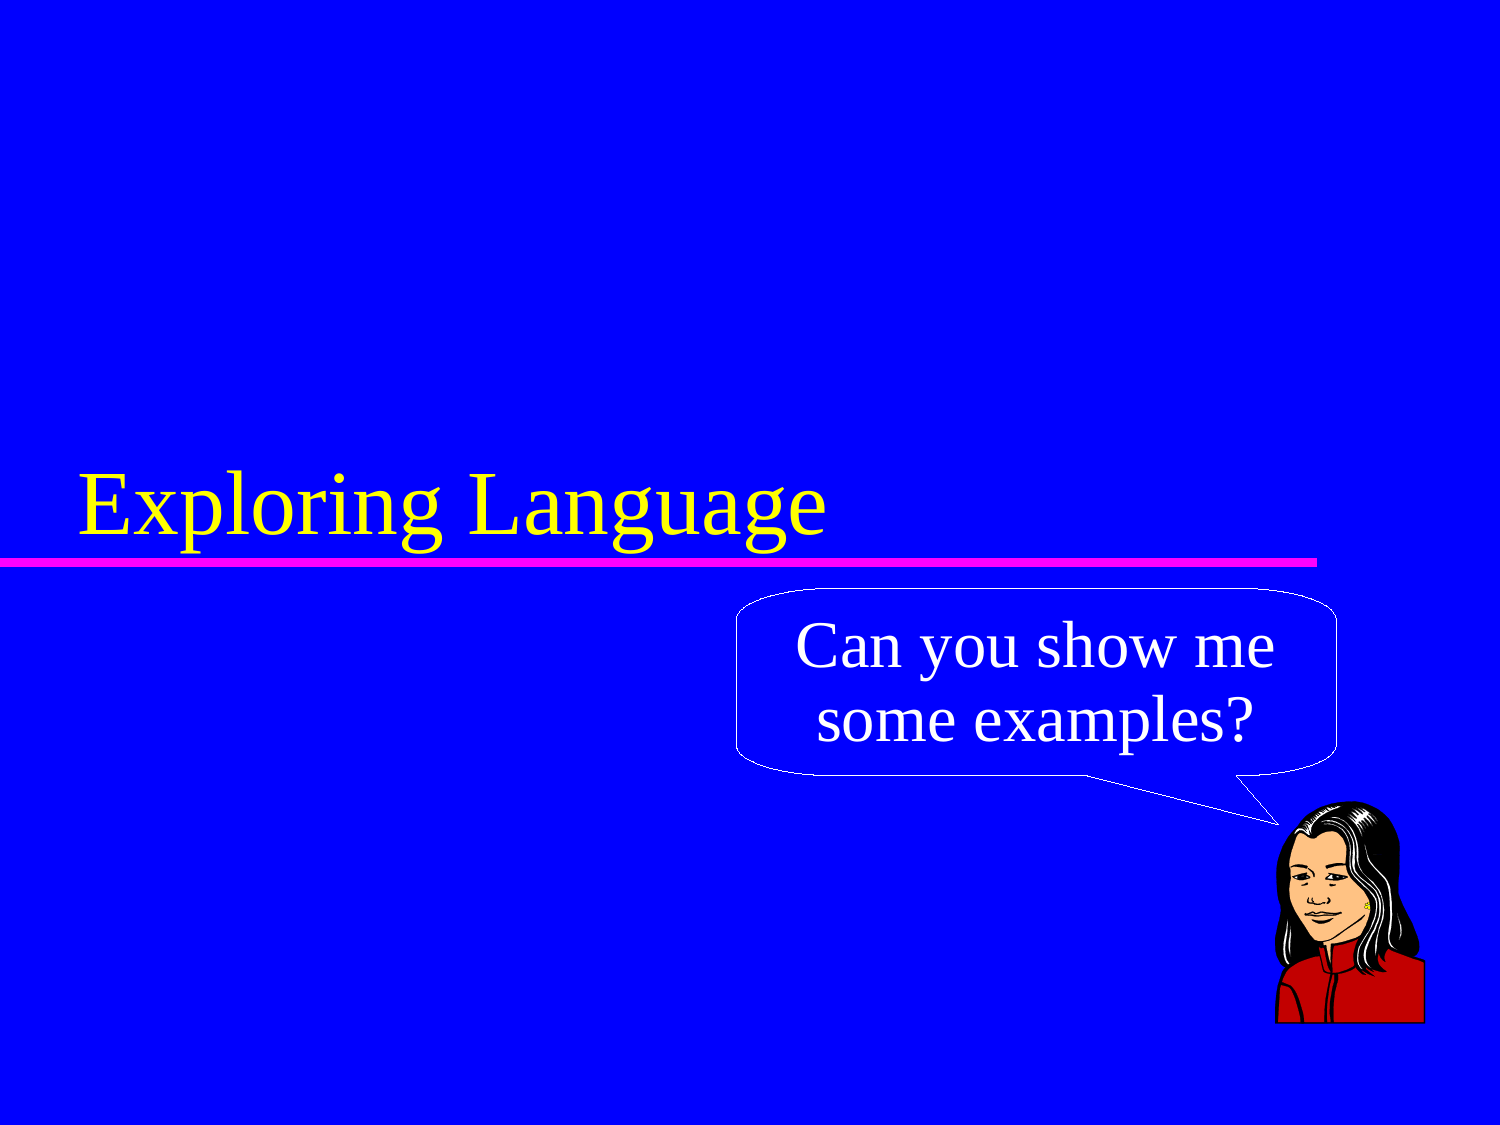

# Exploring Language
Can you show me
some examples?